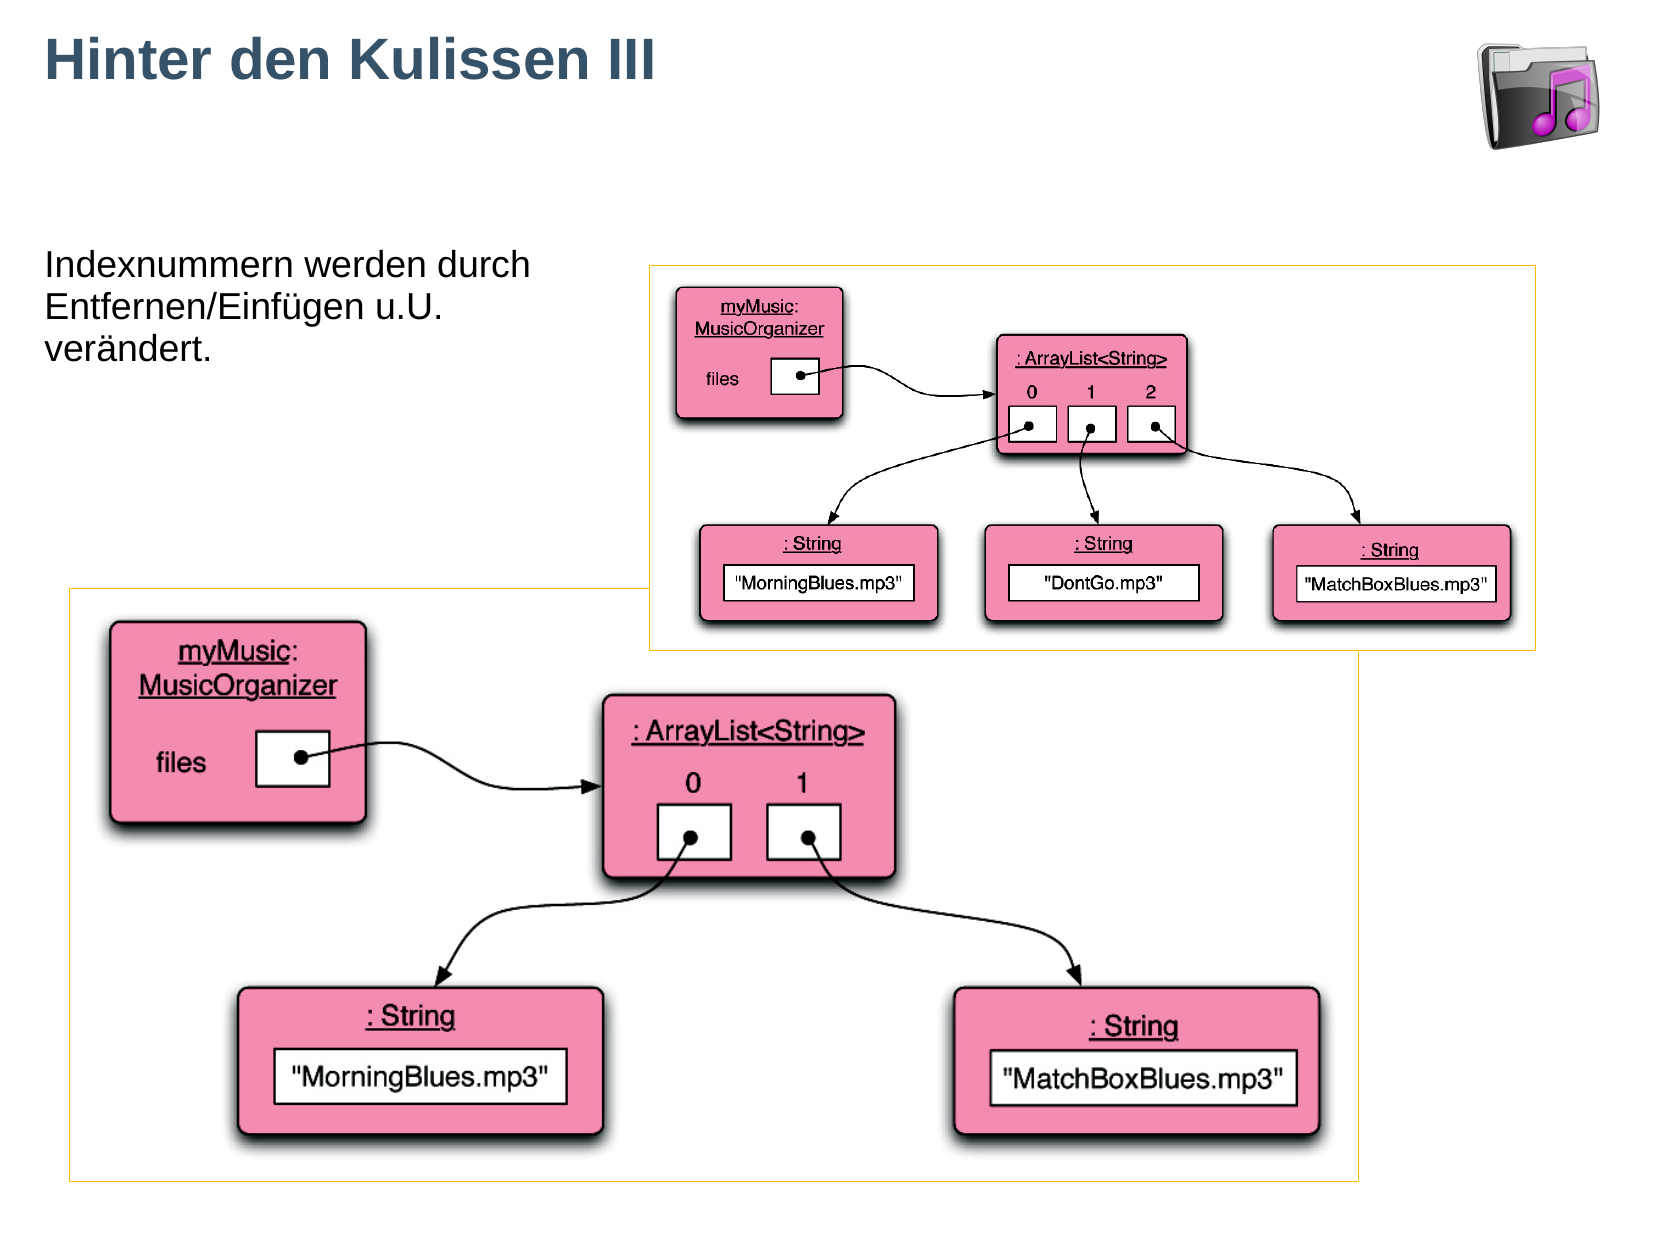

Hinter den Kulissen III
Indexnummern werden durch Entfernen/Einfügen u.U. verändert.